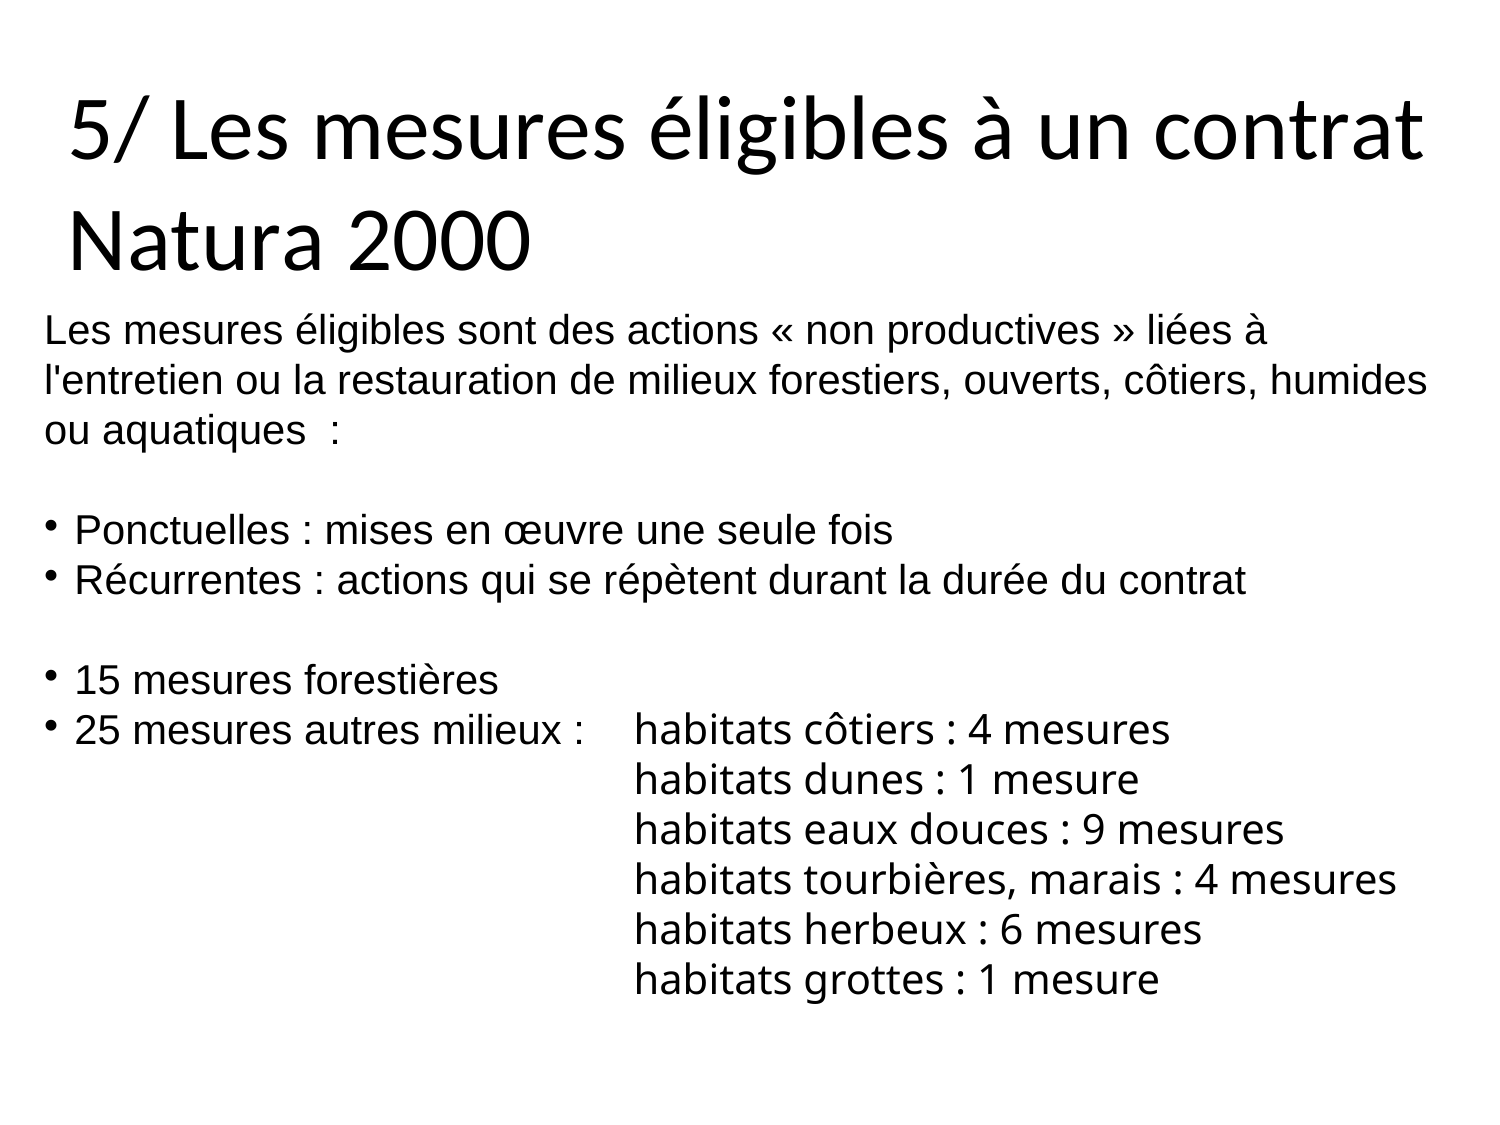

# 5/ Les mesures éligibles à un contrat Natura 2000
Les mesures éligibles sont des actions « non productives » liées à l'entretien ou la restauration de milieux forestiers, ouverts, côtiers, humides ou aquatiques :
 Ponctuelles : mises en œuvre une seule fois
 Récurrentes : actions qui se répètent durant la durée du contrat
 15 mesures forestières
 25 mesures autres milieux :	habitats côtiers : 4 mesures
								habitats dunes : 1 mesure
								habitats eaux douces : 9 mesures
								habitats tourbières, marais : 4 mesures
								habitats herbeux : 6 mesures
								habitats grottes : 1 mesure